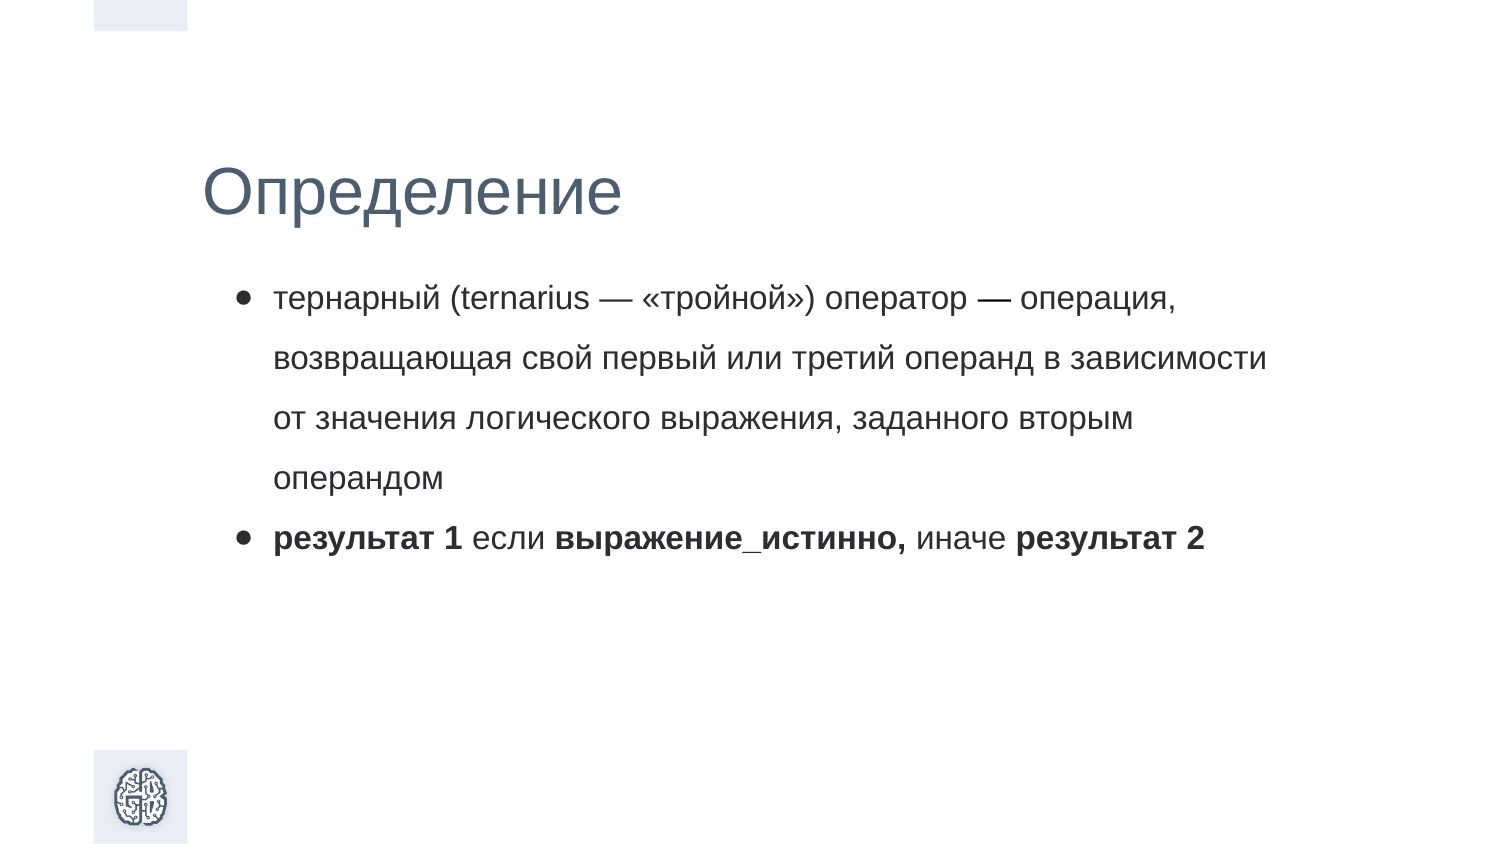

Определение
тернарный (ternarius — «тройной») оператор — операция, возвращающая свой первый или третий операнд в зависимости от значения логического выражения, заданного вторым операндом
результат 1 если выражение_истинно, иначе результат 2